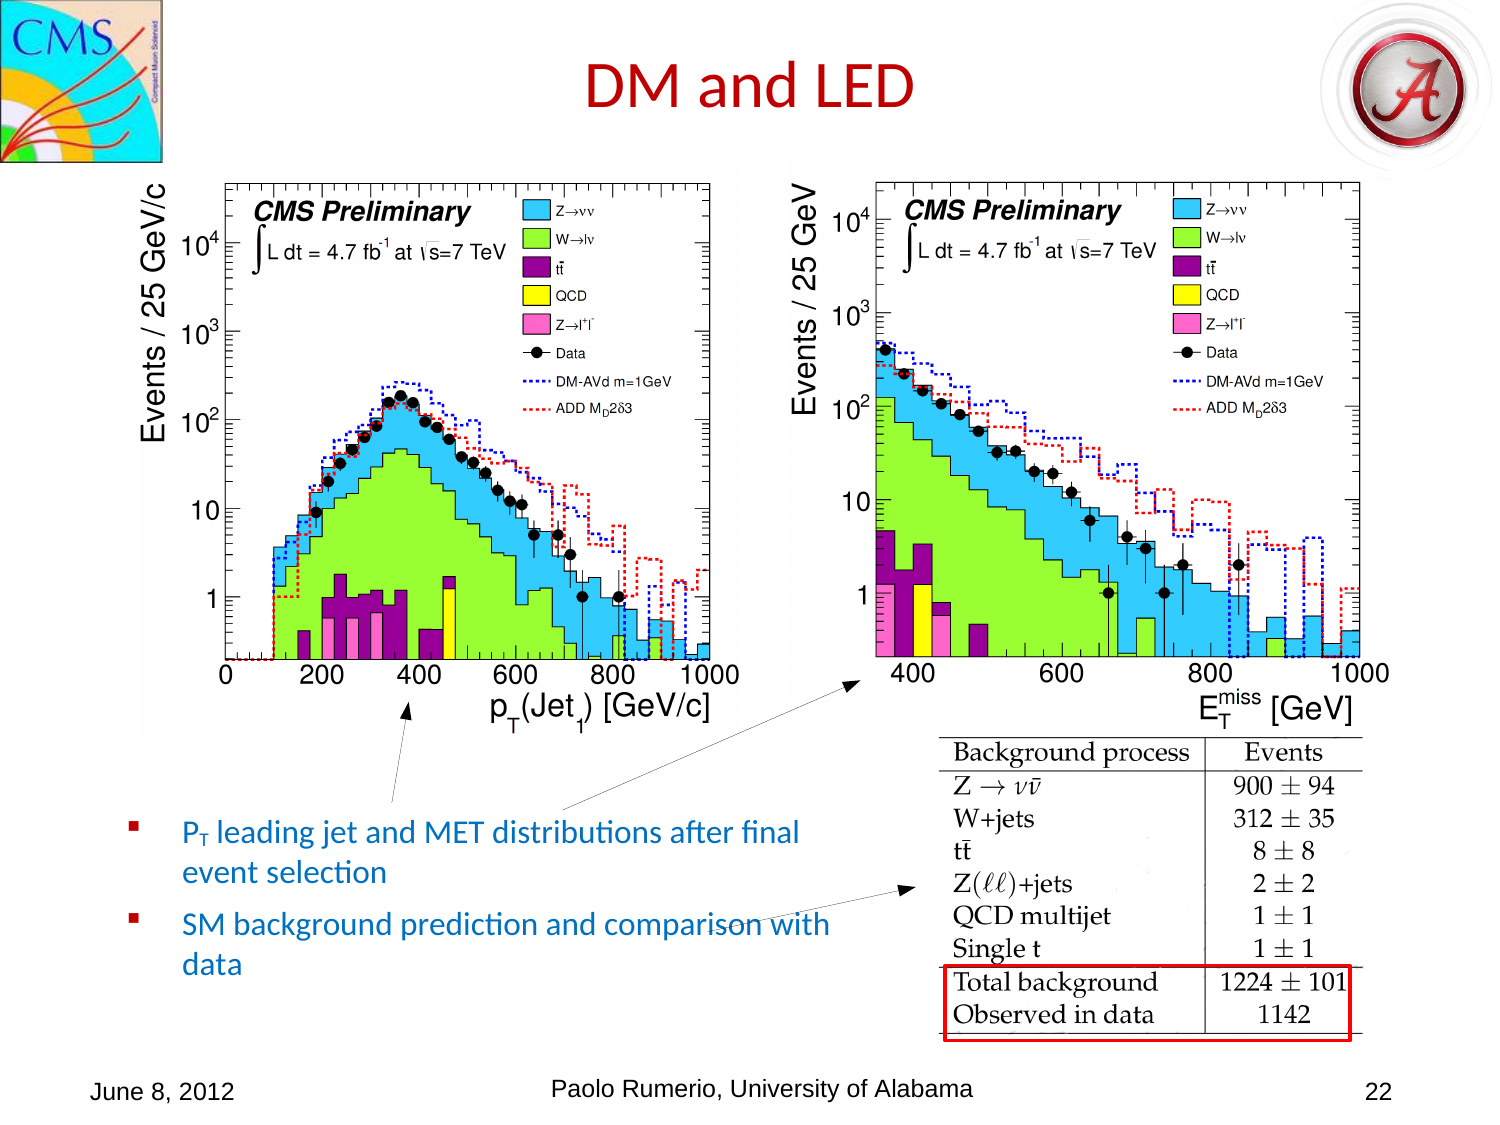

DM and LED
PT leading jet and MET distributions after final event selection
SM background prediction and comparison with data
Paolo Rumerio, Univ. of Alabama
June 8, 2012
22